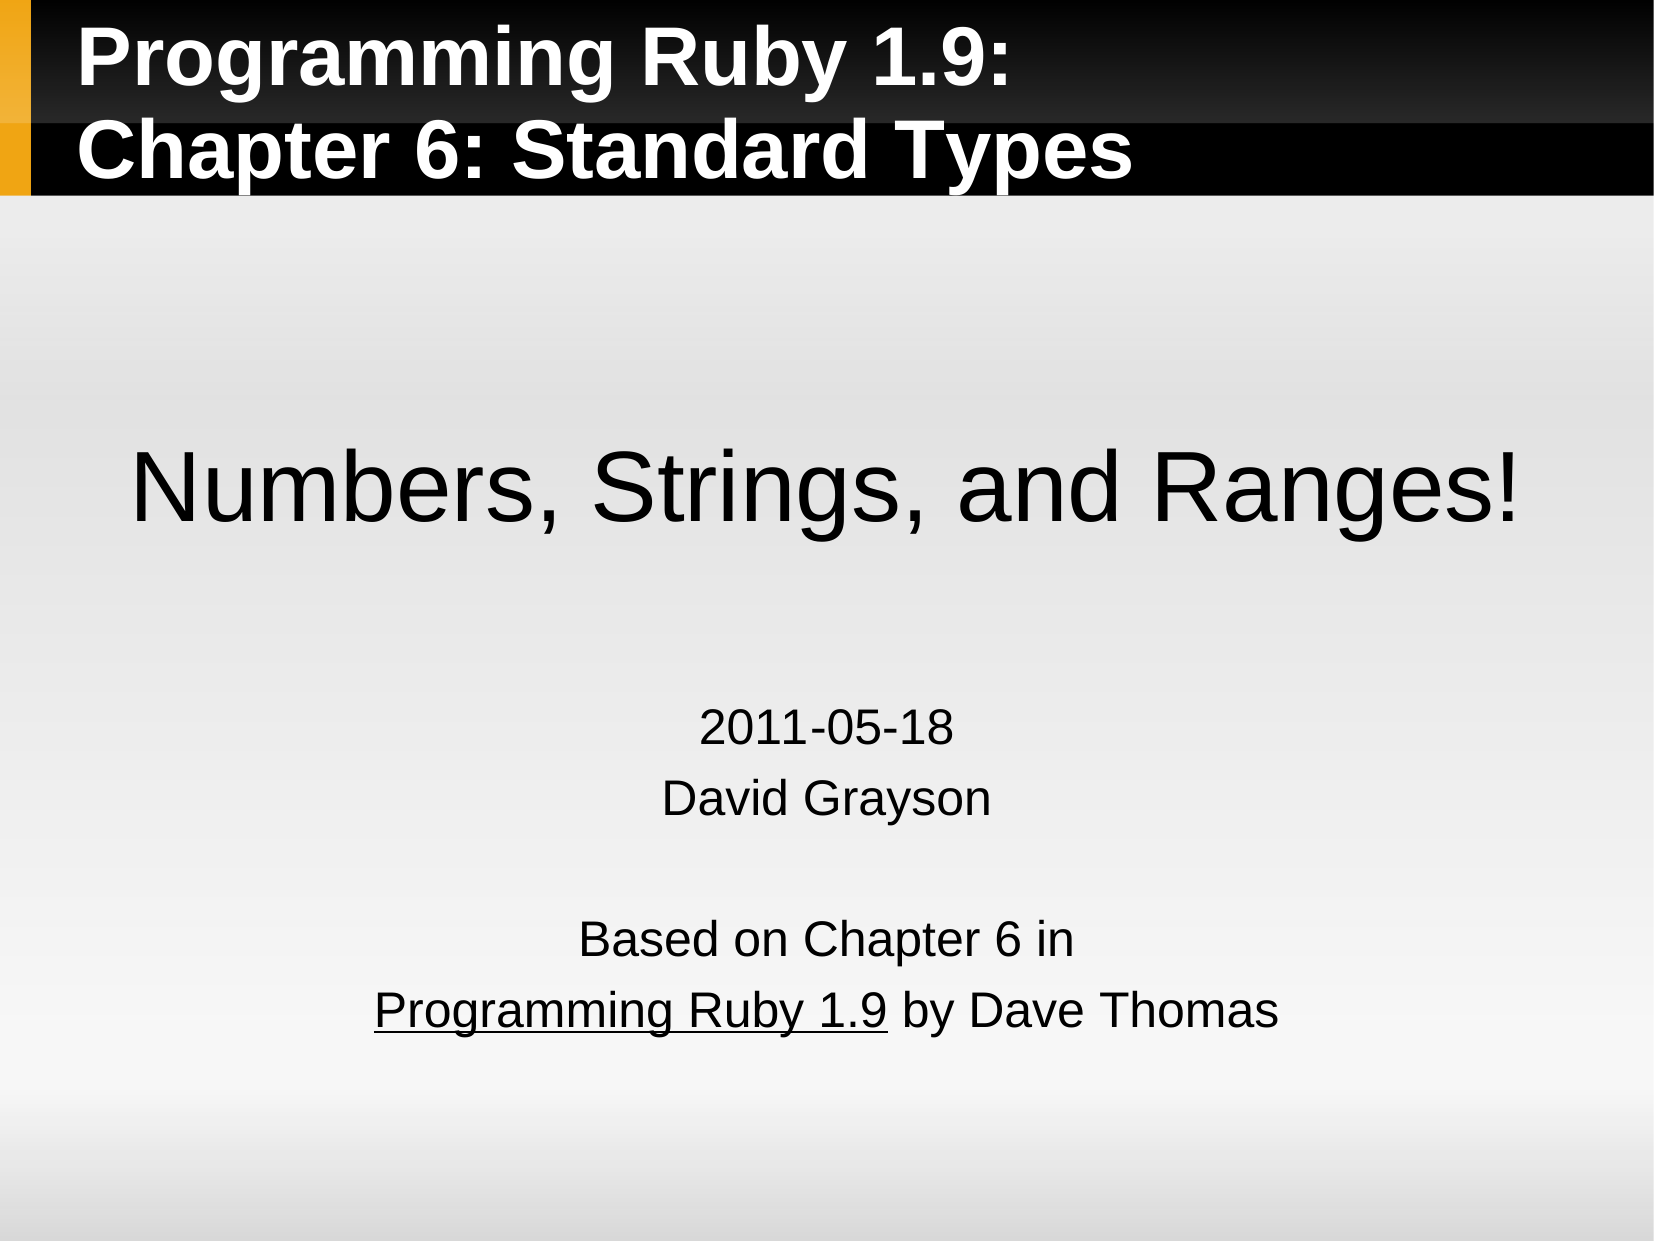

# Programming Ruby 1.9: Chapter 6: Standard Types
Numbers, Strings, and Ranges!
2011-05-18
David Grayson
Based on Chapter 6 in
Programming Ruby 1.9 by Dave Thomas